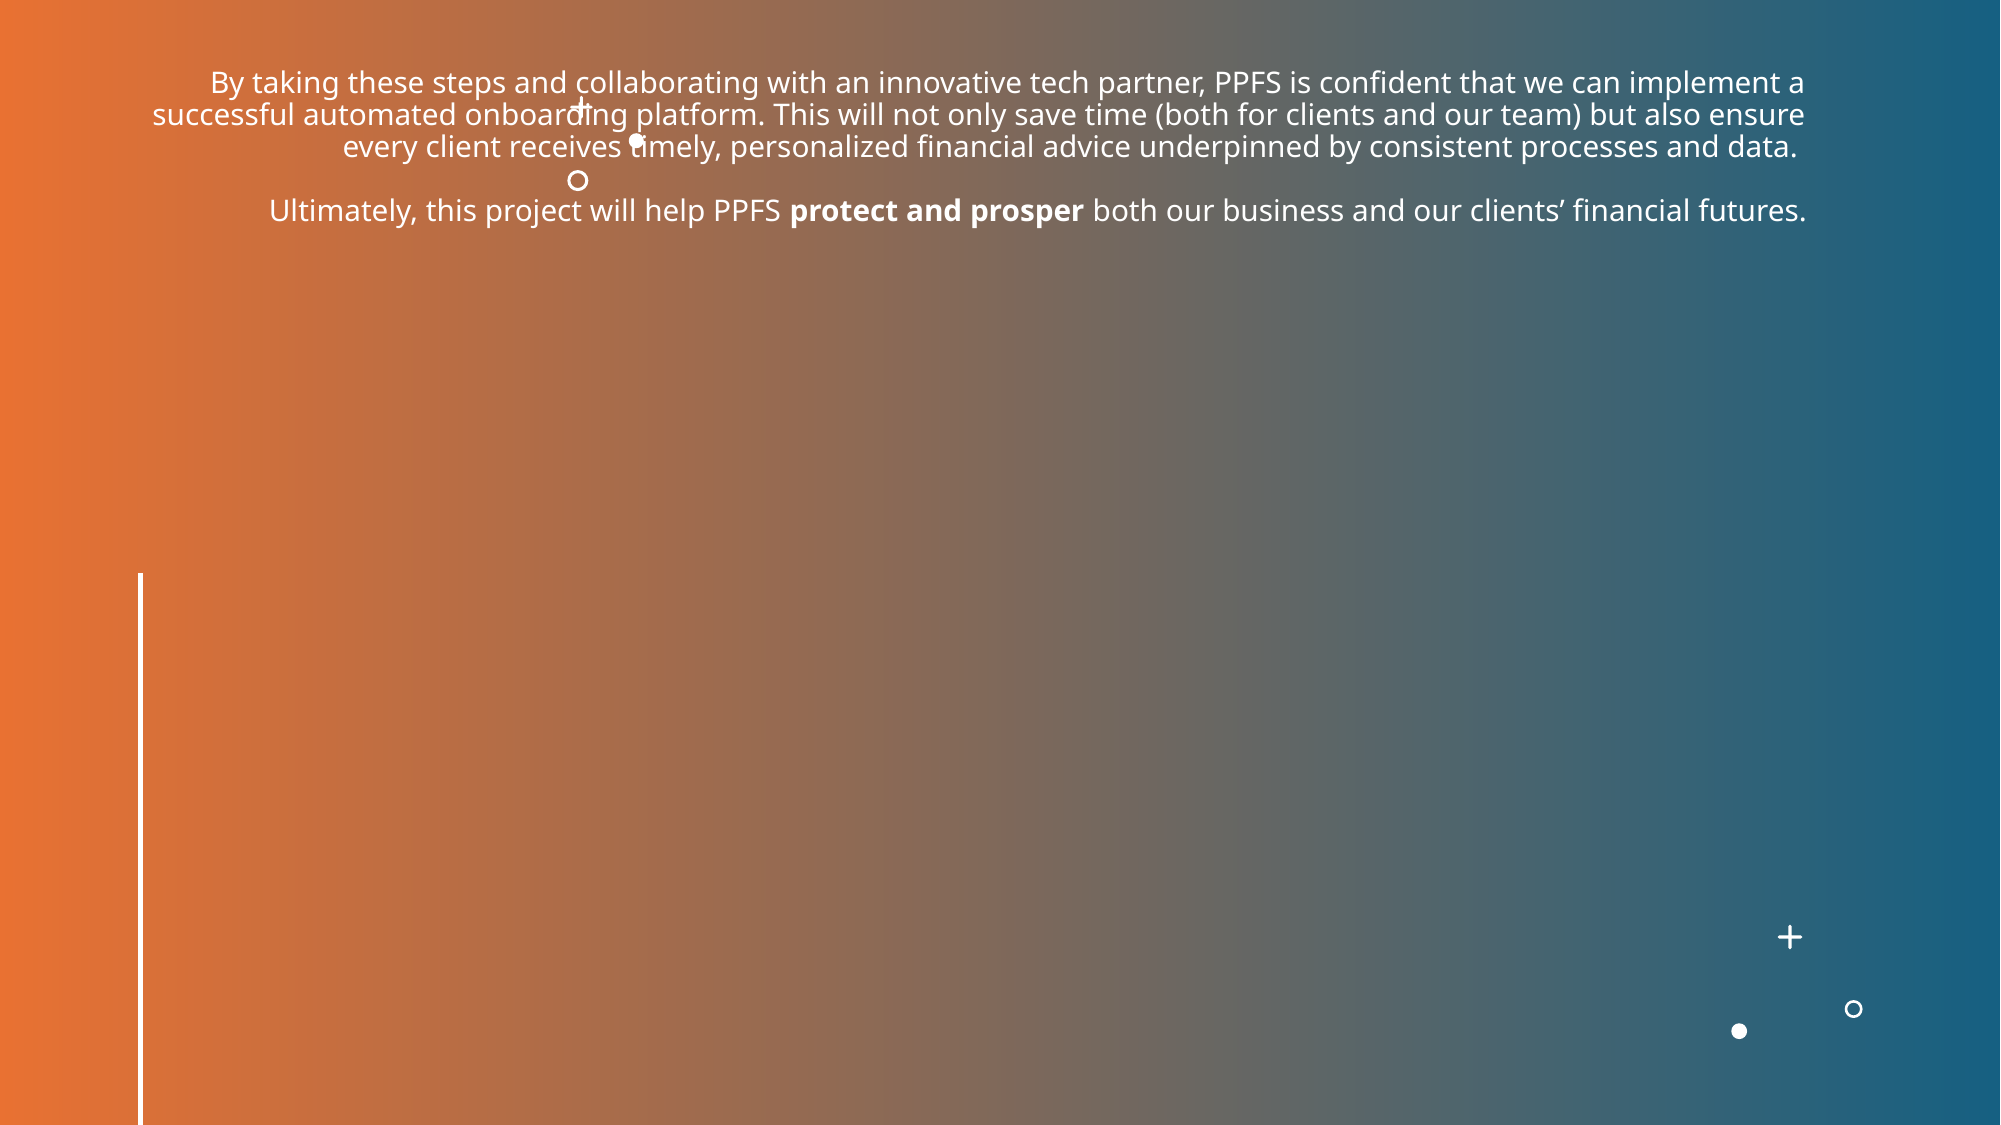

# By taking these steps and collaborating with an innovative tech partner, PPFS is confident that we can implement a successful automated onboarding platform. This will not only save time (both for clients and our team) but also ensure every client receives timely, personalized financial advice underpinned by consistent processes and data. Ultimately, this project will help PPFS protect and prosper both our business and our clients’ financial futures.